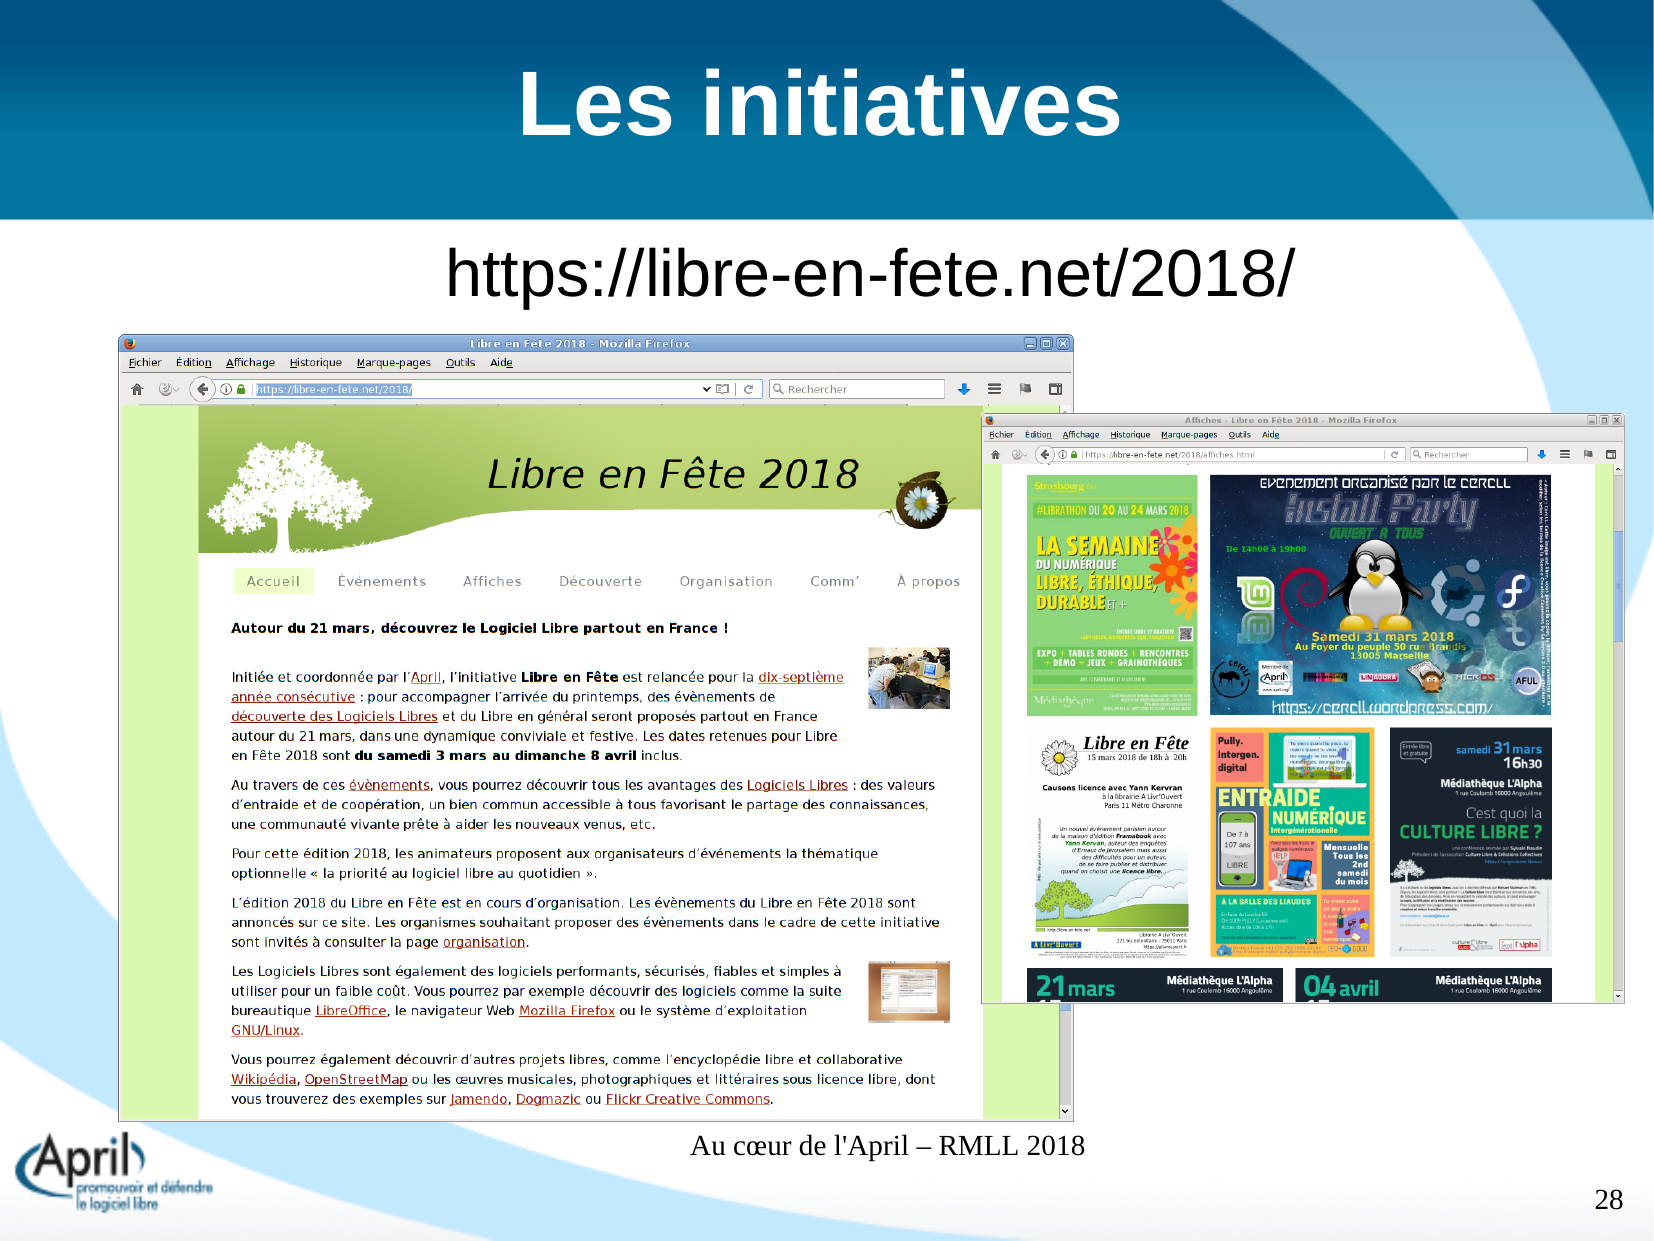

# Les initiatives
https://libre-en-fete.net/2018/
Au cœur de l'April – RMLL 2018
28